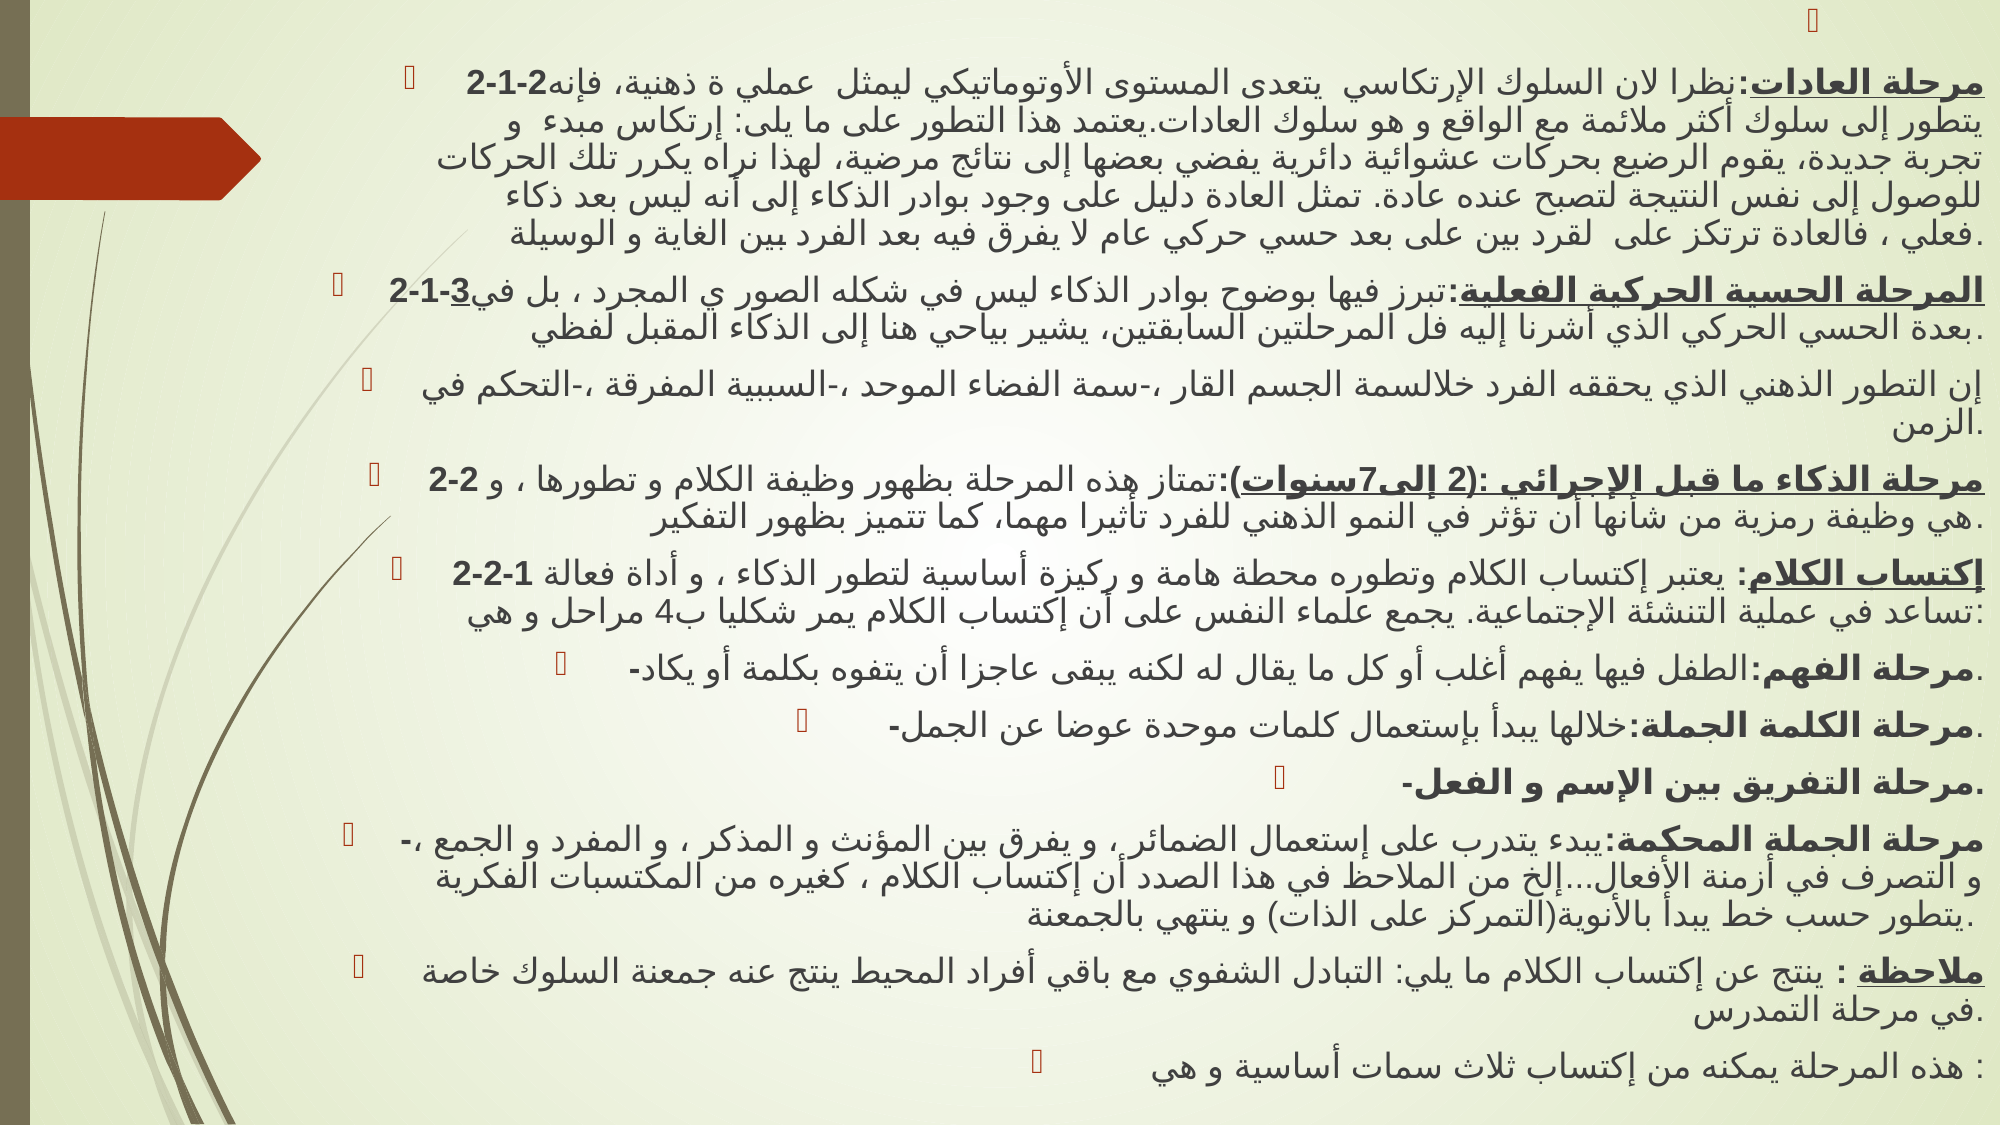

# 2-1-2مرحلة العادات:نظرا لان السلوك الإرتكاسي يتعدى المستوى الأوتوماتيكي ليمثل عملي ة ذهنية، فإنه يتطور إلى سلوك أكثر ملائمة مع الواقع و هو سلوك العادات.يعتمد هذا التطور على ما يلى: إرتكاس مبدء و تجربة جديدة، يقوم الرضيع بحركات عشوائية دائرية يفضي بعضها إلى نتائج مرضية، لهذا نراه يكرر تلك الحركات للوصول إلى نفس النتيجة لتصبح عنده عادة. تمثل العادة دليل على وجود بوادر الذكاء إلى أنه ليس بعد ذكاء فعلي ، فالعادة ترتكز على لقرد بين على بعد حسي حركي عام لا يفرق فيه بعد الفرد بين الغاية و الوسيلة.
2-1-3المرحلة الحسية الحركية الفعلية:تبرز فيها بوضوح بوادر الذكاء ليس في شكله الصور ي المجرد ، بل في بعدة الحسي الحركي الذي أشرنا إليه فل المرحلتين السابقتين، يشير بياحي هنا إلى الذكاء المقبل لفظي.
إن التطور الذهني الذي يحققه الفرد خلالسمة الجسم القار ،-سمة الفضاء الموحد ،-السببية المفرقة ،-التحكم في الزمن.
2-2 مرحلة الذكاء ما قبل الإجرائي :(2 إلى7سنوات):تمتاز هذه المرحلة بظهور وظيفة الكلام و تطورها ، و هي وظيفة رمزية من شأنها أن تؤثر في النمو الذهني للفرد تأثيرا مهما، كما تتميز بظهور التفكير.
2-2-1 إكتساب الكلام: يعتبر إكتساب الكلام وتطوره محطة هامة و ركيزة أساسية لتطور الذكاء ، و أداة فعالة تساعد في عملية التنشئة الإجتماعية. يجمع علماء النفس على أن إكتساب الكلام يمر شكليا ب4 مراحل و هي:
-مرحلة الفهم:الطفل فيها يفهم أغلب أو كل ما يقال له لكنه يبقى عاجزا أن يتفوه بكلمة أو يكاد.
-مرحلة الكلمة الجملة:خلالها يبدأ بإستعمال كلمات موحدة عوضا عن الجمل.
-مرحلة التفريق بين الإسم و الفعل.
-مرحلة الجملة المحكمة:يبدء يتدرب على إستعمال الضمائر ، و يفرق بين المؤنث و المذكر ، و المفرد و الجمع ، و التصرف في أزمنة الأفعال...إلخ من الملاحظ في هذا الصدد أن إكتساب الكلام ، كغيره من المكتسبات الفكرية يتطور حسب خط يبدأ بالأنوية(التمركز على الذات) و ينتهي بالجمعنة.
 ملاحظة : ينتج عن إكتساب الكلام ما يلي: التبادل الشفوي مع باقي أفراد المحيط ينتج عنه جمعنة السلوك خاصة في مرحلة التمدرس.
 هذه المرحلة يمكنه من إكتساب ثلاث سمات أساسية و هي :